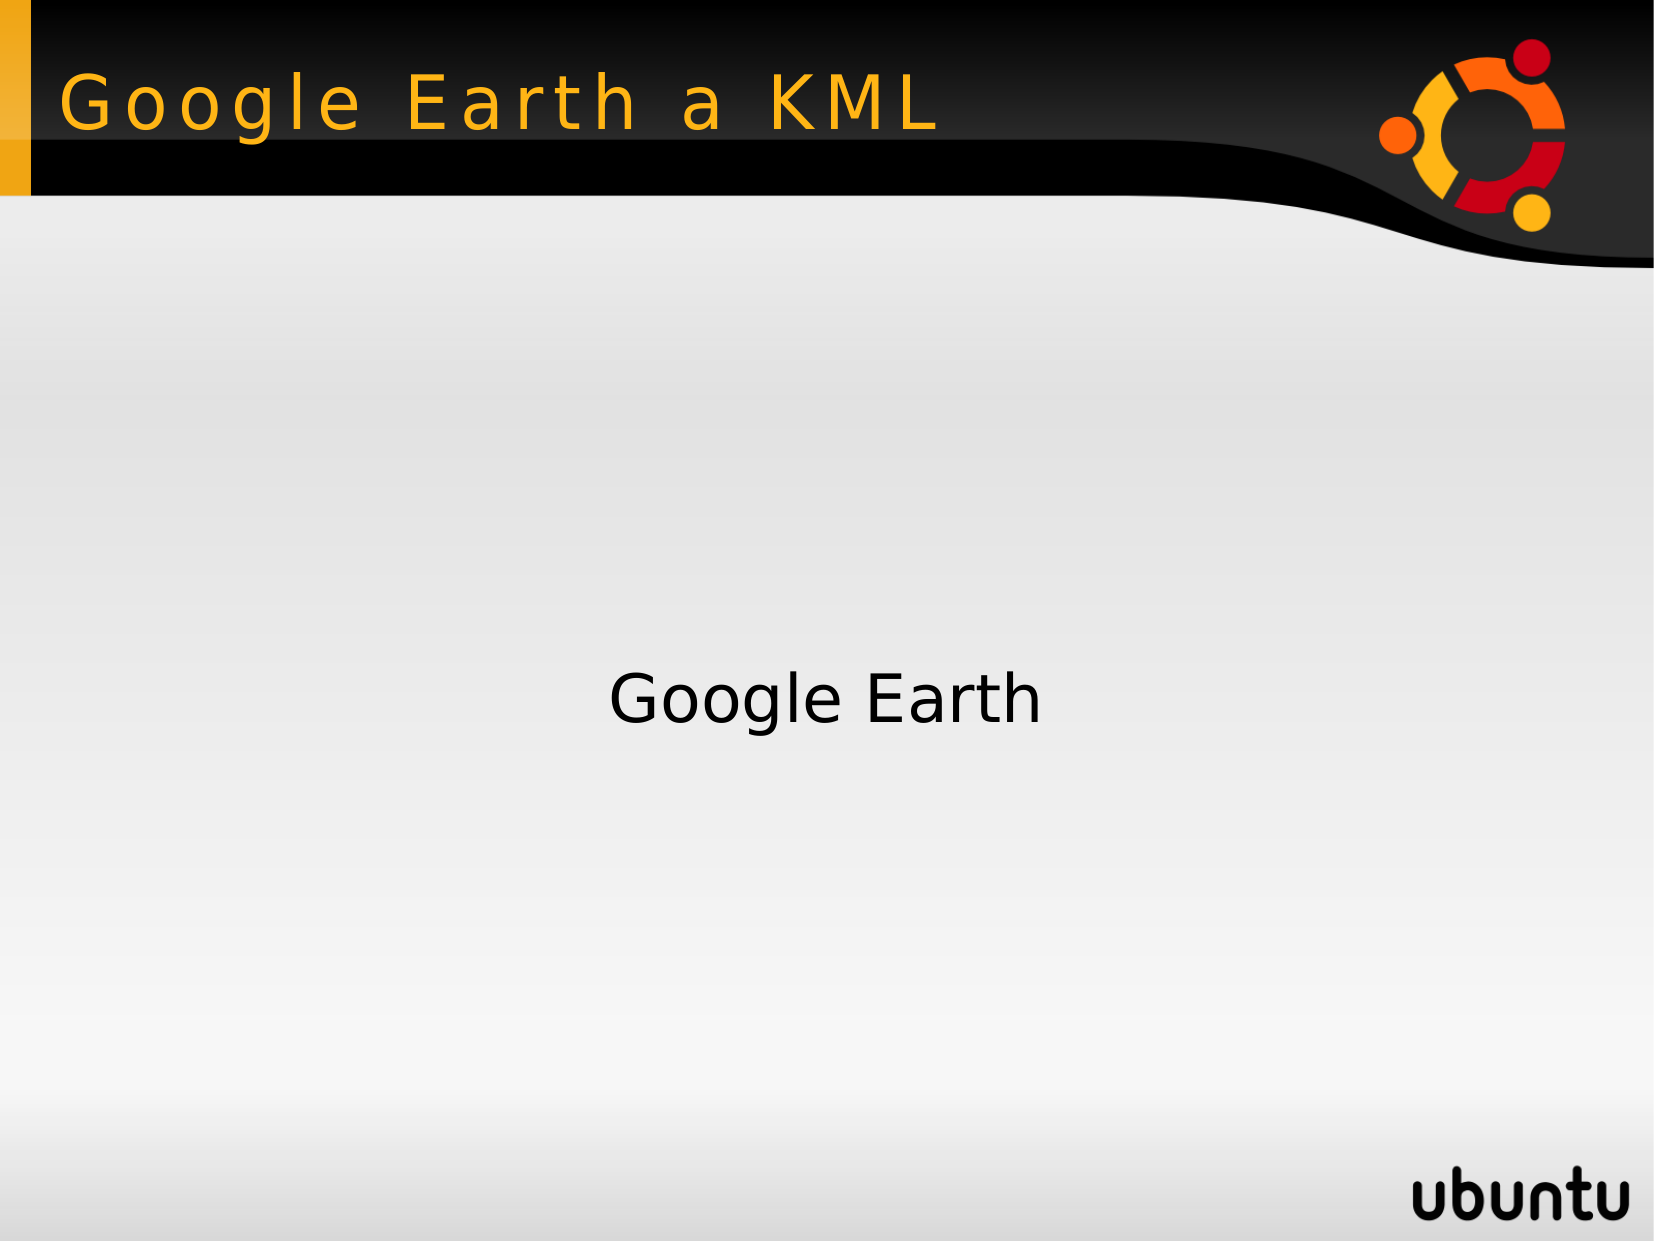

# Google Earth a KML
Google Earth